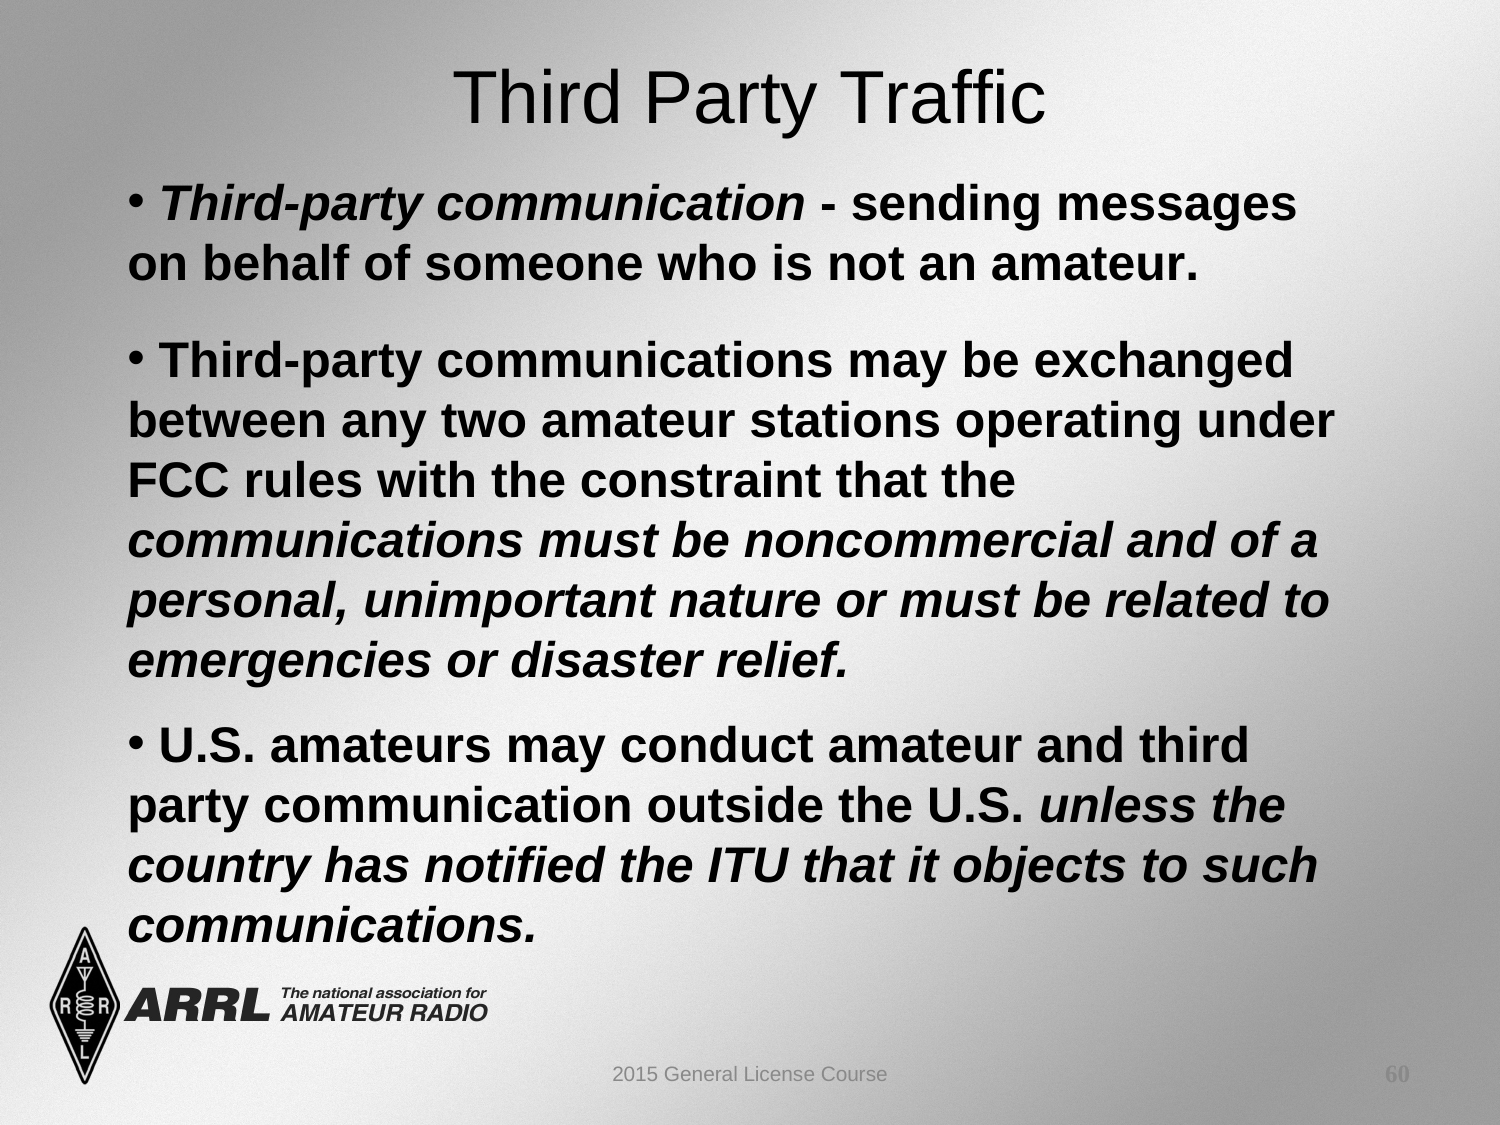

Third Party Traffic
 Third-party communication - sending messages on behalf of someone who is not an amateur.
 Third-party communications may be exchanged between any two amateur stations operating under FCC rules with the constraint that the communications must be noncommercial and of a personal, unimportant nature or must be related to emergencies or disaster relief.
 U.S. amateurs may conduct amateur and third party communication outside the U.S. unless the country has notified the ITU that it objects to such communications.
2015 General License Course